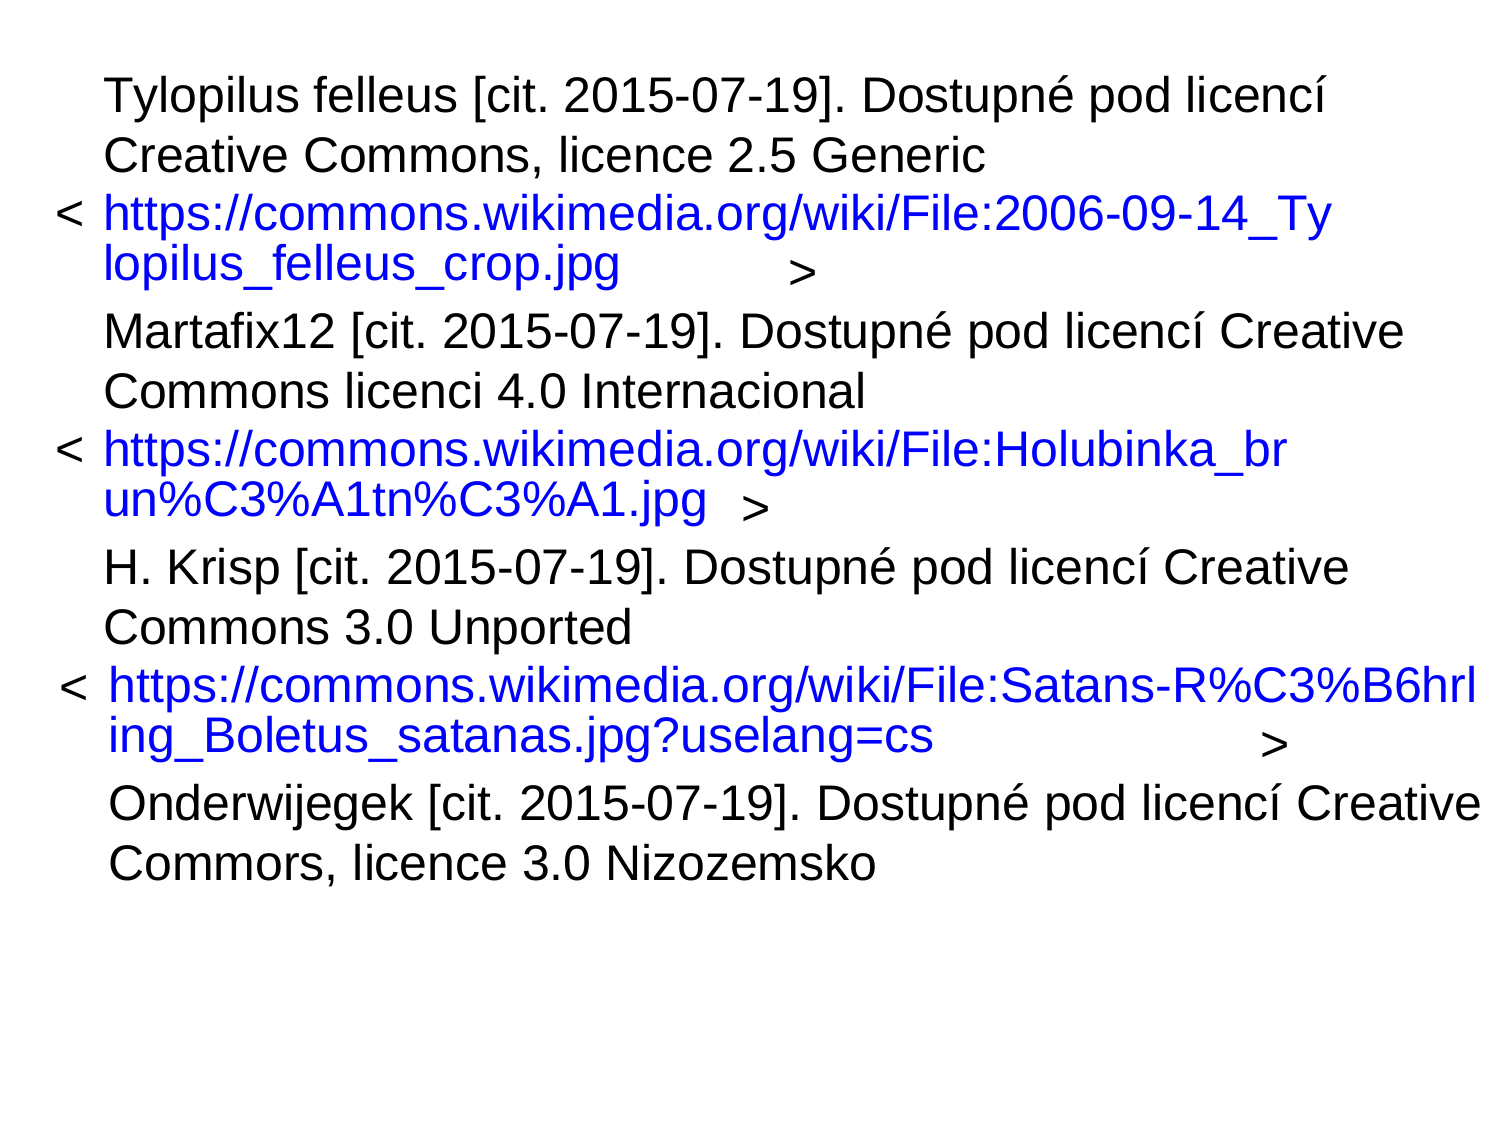

Tylopilus felleus [cit. 2015-07-19]. Dostupné pod licencí
Creative Commons, licence 2.5 Generic
<
https://commons.wikimedia.org/wiki/File:2006-09-14_Tylopilus_felleus_crop.jpg
>
Martafix12 [cit. 2015-07-19]. Dostupné pod licencí Creative
Commons licenci 4.0 Internacional
<
https://commons.wikimedia.org/wiki/File:Holubinka_brun%C3%A1tn%C3%A1.jpg
>
H. Krisp [cit. 2015-07-19]. Dostupné pod licencí Creative
Commons 3.0 Unported
https://commons.wikimedia.org/wiki/File:Satans-R%C3%B6hrling_Boletus_satanas.jpg?uselang=cs
<
>
Onderwijegek [cit. 2015-07-19]. Dostupné pod licencí Creative
Commors, licence 3.0 Nizozemsko